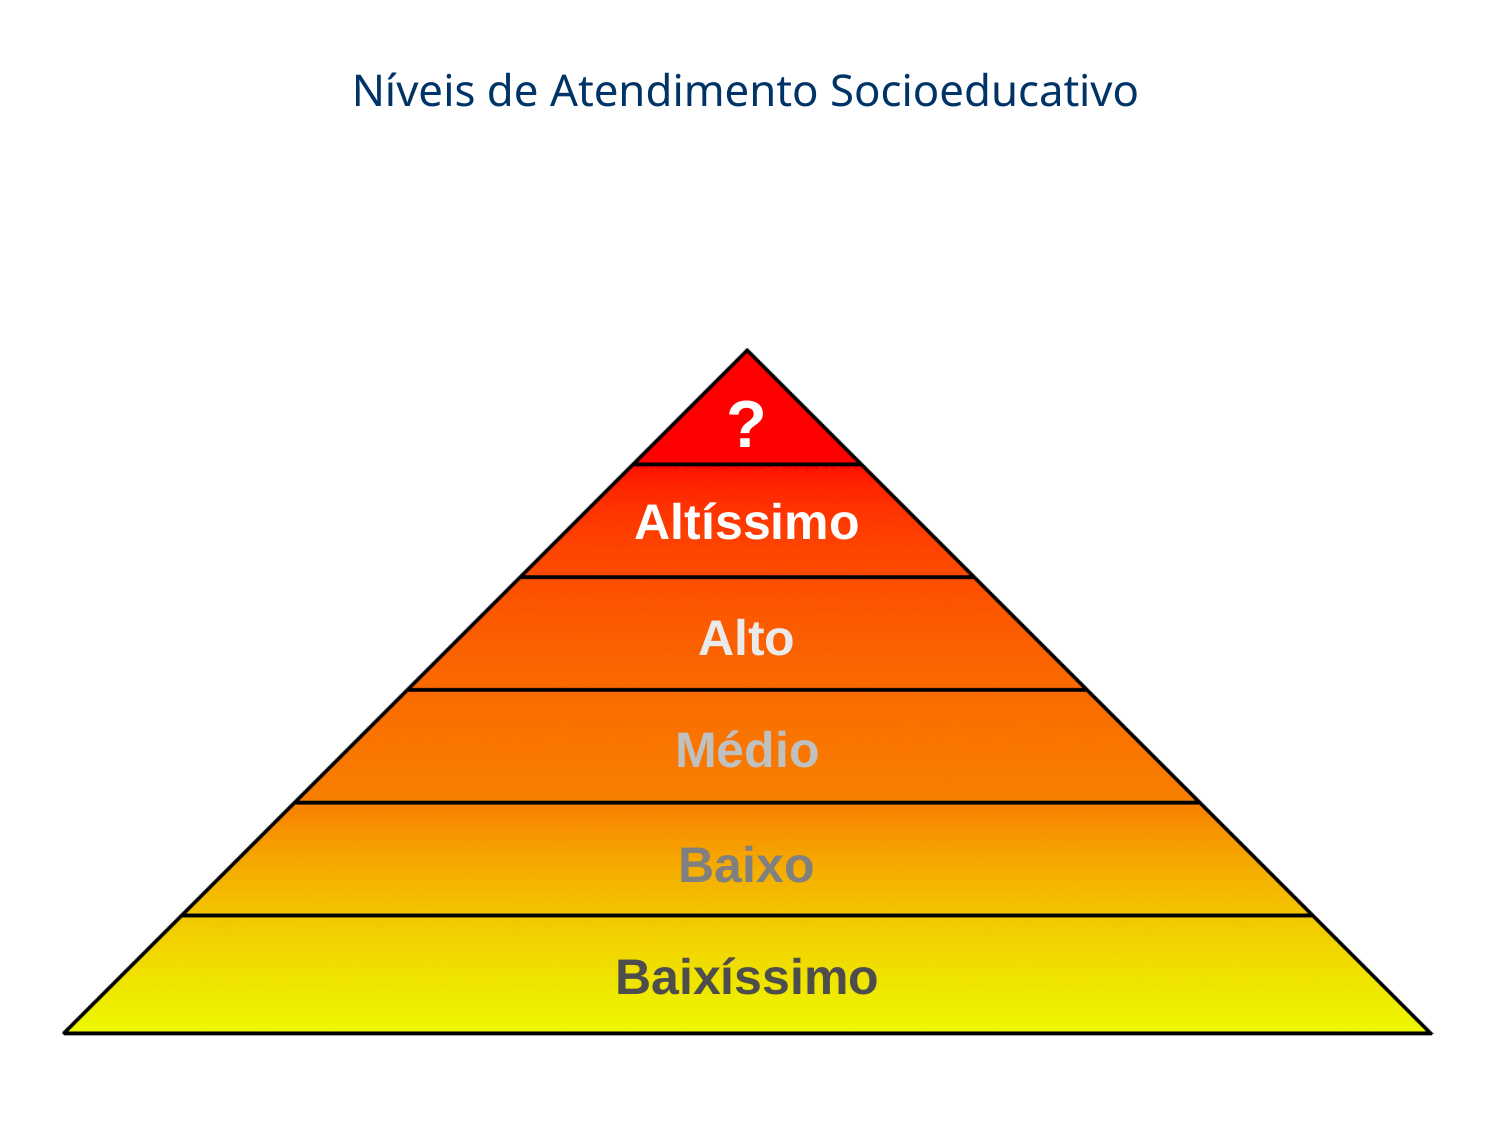

Níveis de Atendimento Socioeducativo
?
Altíssimo
Alto
Médio
Baixo
Baixíssimo